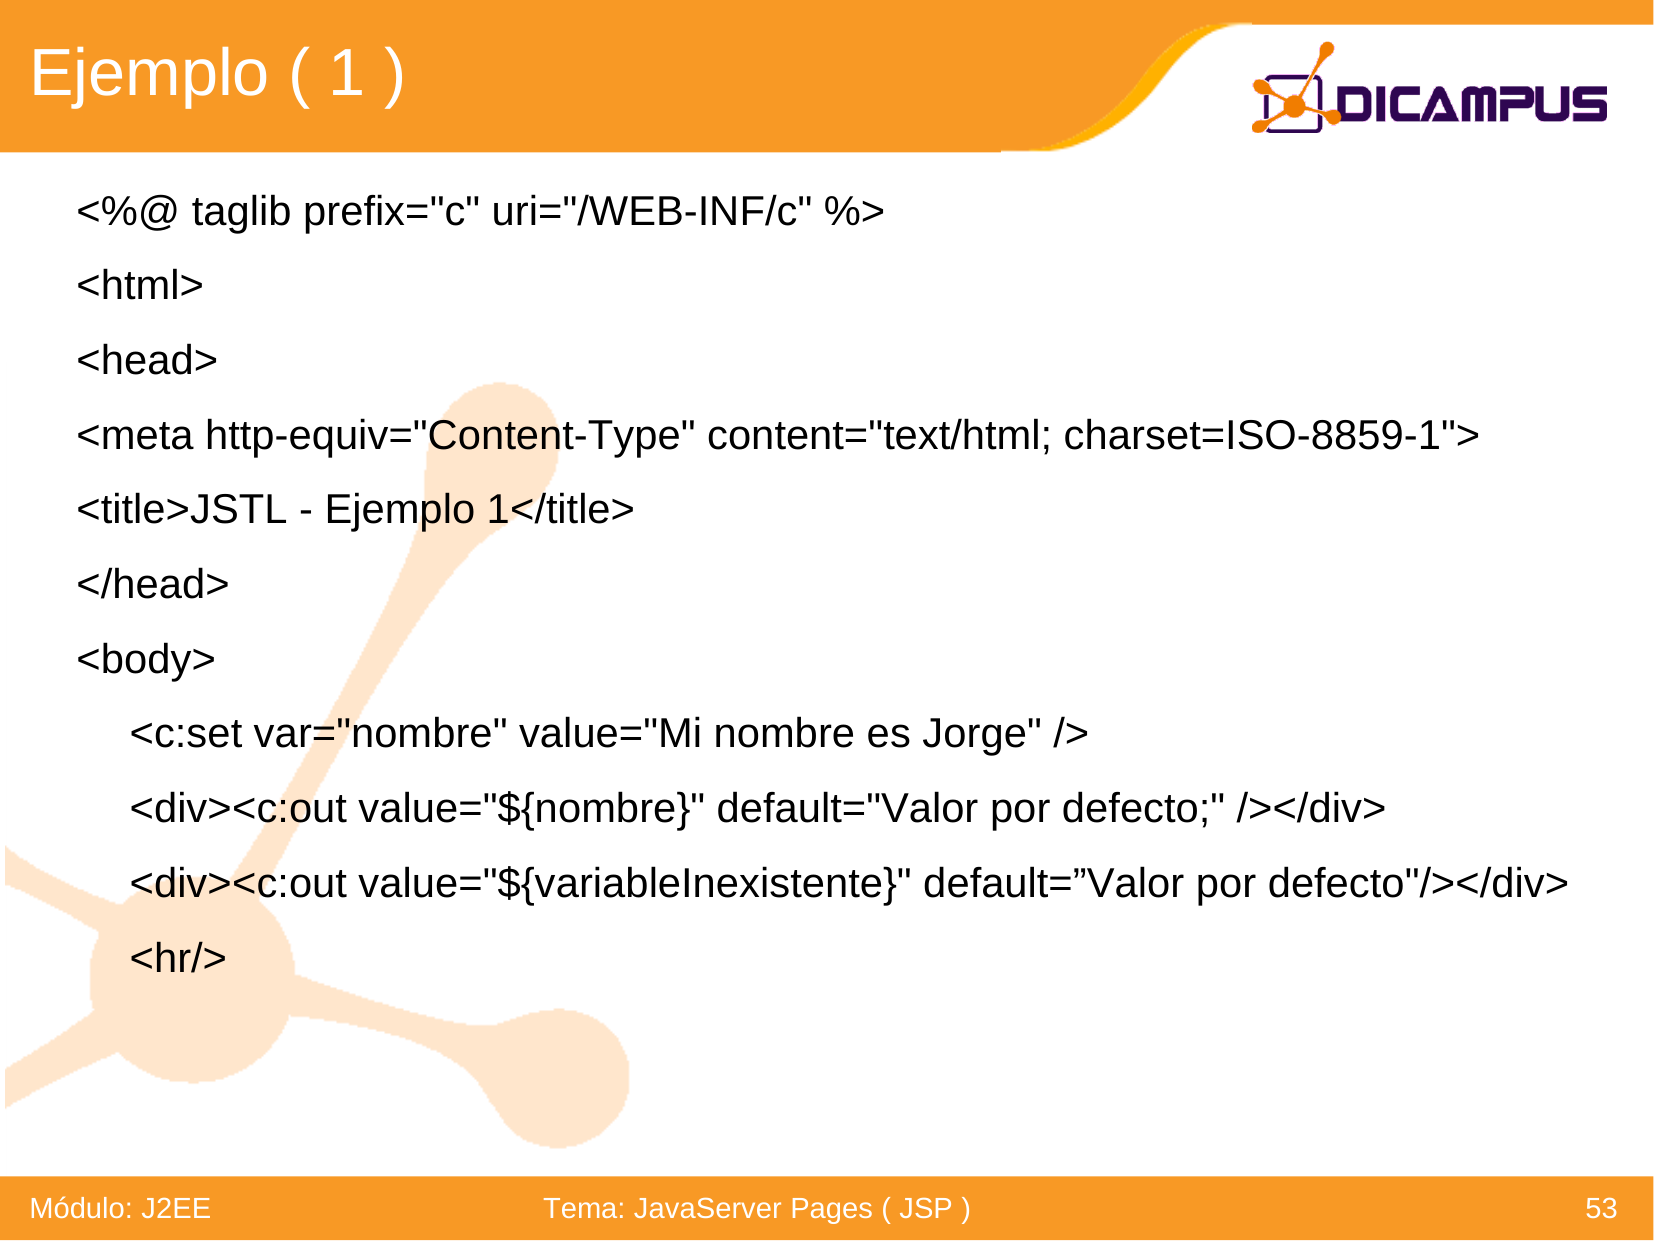

Ejemplo ( 1 )
<%@ taglib prefix="c" uri="/WEB-INF/c" %>
<html>
<head>
<meta http-equiv="Content-Type" content="text/html; charset=ISO-8859-1">
<title>JSTL - Ejemplo 1</title>
</head>
<body>
	<c:set var="nombre" value="Mi nombre es Jorge" />
	<div><c:out value="${nombre}" default="Valor por defecto;" /></div>
	<div><c:out value="${variableInexistente}" default=”Valor por defecto"/></div>
	<hr/>
Módulo: J2EE
Tema: JavaServer Pages ( JSP )